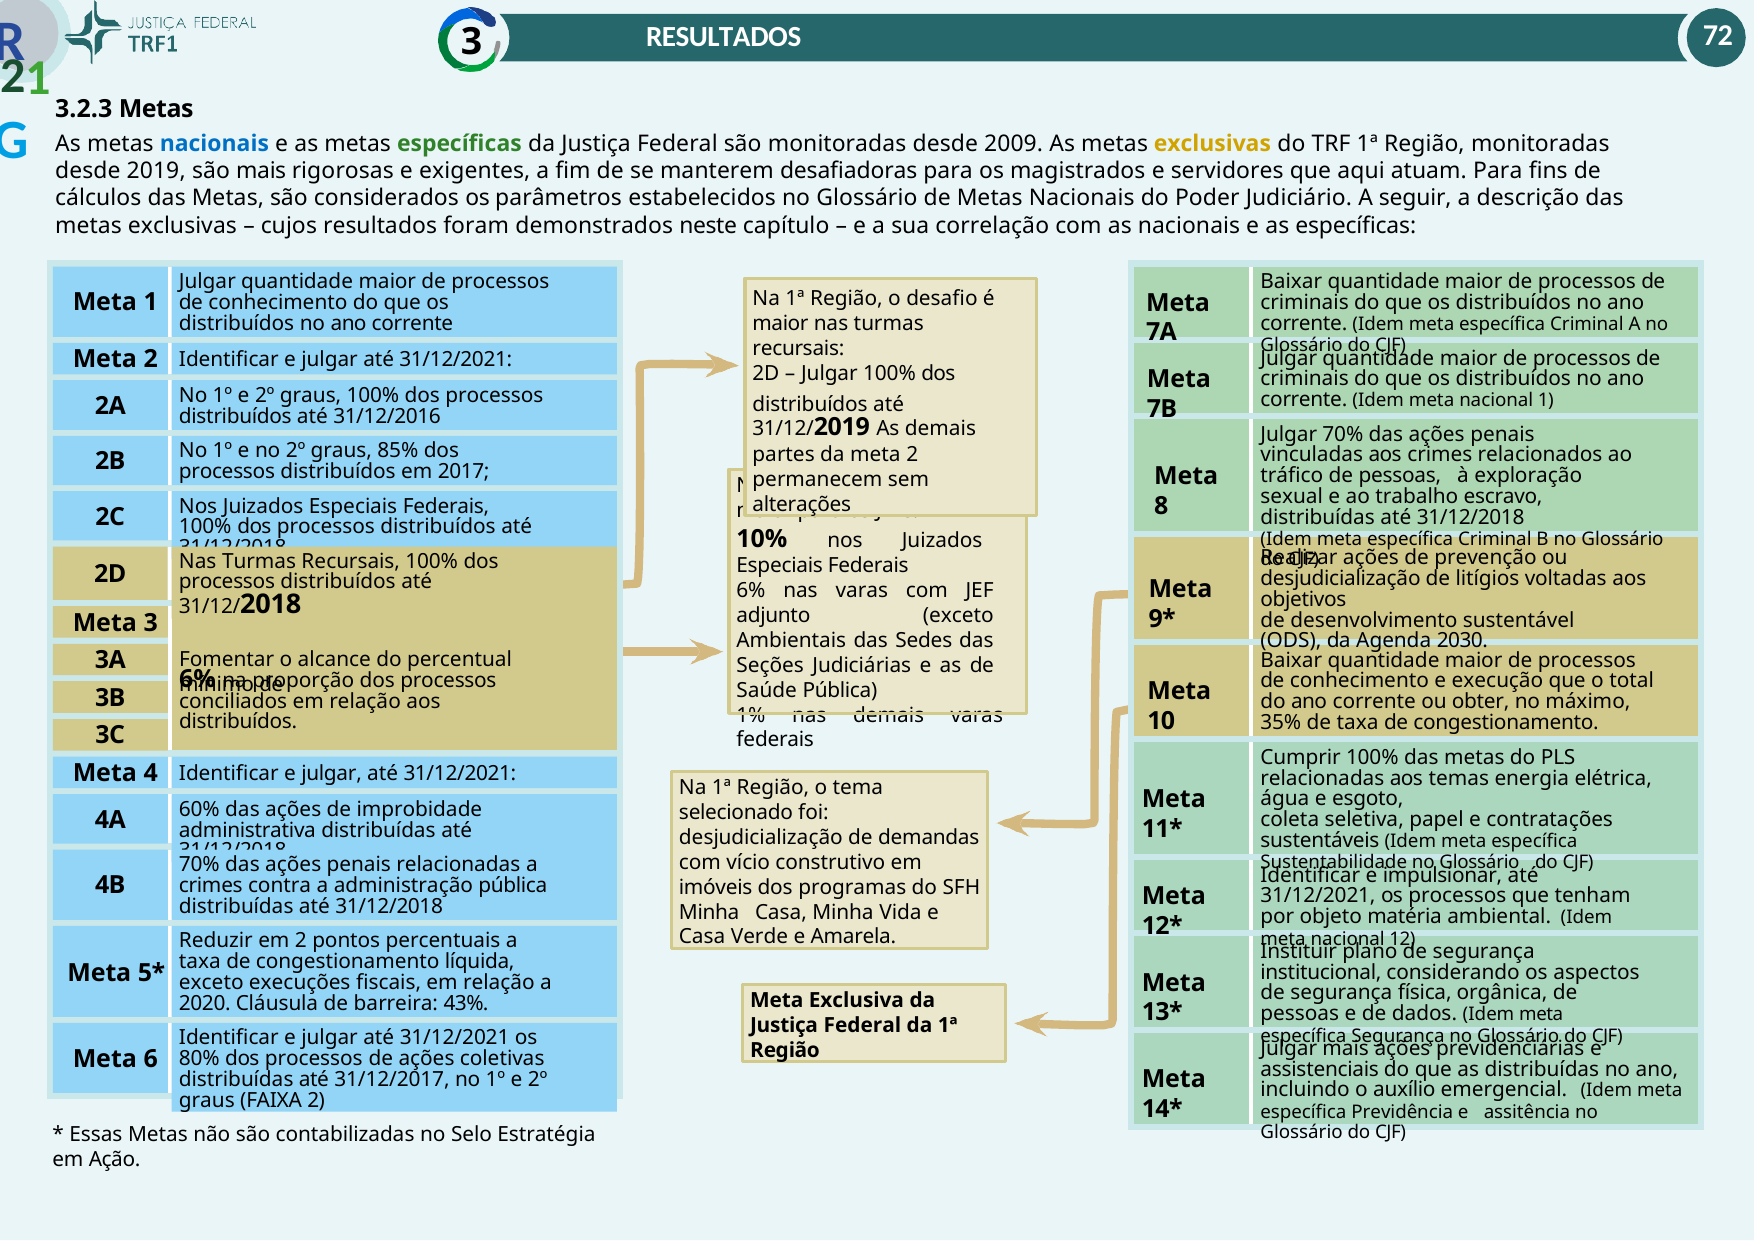

RG
72
3
21
RESULTADOS
3.2.3 Metas
As metas nacionais e as metas específicas da Justiça Federal são monitoradas desde 2009. As metas exclusivas do TRF 1ª Região, monitoradas desde 2019, são mais rigorosas e exigentes, a fim de se manterem desafiadoras para os magistrados e servidores que aqui atuam. Para fins de cálculos das Metas, são considerados os parâmetros estabelecidos no Glossário de Metas Nacionais do Poder Judiciário. A seguir, a descrição das metas exclusivas – cujos resultados foram demonstrados neste capítulo – e a sua correlação com as nacionais e as específicas:
Baixar quantidade maior de processos de criminais do que os distribuídos no ano corrente. (Idem meta específica Criminal A no Glossário do CJF)
Meta 1
Julgar quantidade maior de processos de conhecimento do que os distribuídos no ano corrente
Na 1ª Região, o desafio é maior nas turmas recursais:
2D – Julgar 100% dos
distribuídos até 31/12/2019 As demais partes da meta 2 permanecem sem alterações
Meta 7A
Julgar quantidade maior de processos de criminais do que os distribuídos no ano corrente. (Idem meta nacional 1)
Meta 2
Identificar e julgar até 31/12/2021:
Meta 7B
2A
No 1º e 2º graus, 100% dos processos distribuídos até 31/12/2016
Julgar 70% das ações penais vinculadas aos crimes relacionados ao tráfico de pessoas, à exploração sexual e ao trabalho escravo, distribuídas até 31/12/2018
(Idem meta específica Criminal B no Glossário do CJF)
2B
No 1º e no 2º graus, 85% dos processos distribuídos em 2017;
Meta 8
Na 1ª Região, o desafio é maior para os JEFs:
10% nos Juizados Especiais Federais
6% nas varas com JEF adjunto (exceto Ambientais das Sedes das Seções Judiciárias e as de Saúde Pública)
1% nas demais varas federais
2C
Nos Juizados Especiais Federais, 100% dos processos distribuídos até 31/12/2018
Realizar ações de prevenção ou desjudicialização de litígios voltadas aos objetivos
de desenvolvimento sustentável (ODS), da Agenda 2030.
2D
Nas Turmas Recursais, 100% dos processos distribuídos até 31/12/2018
Meta 9*
Meta 3
3A
Fomentar o alcance do percentual mínimo de
Baixar quantidade maior de processos de conhecimento e execução que o total do ano corrente ou obter, no máximo, 35% de taxa de congestionamento.
6% na proporção dos processos conciliados em relação aos distribuídos.
Meta 10
3B
3C
Cumprir 100% das metas do PLS relacionadas aos temas energia elétrica, água e esgoto,
coleta seletiva, papel e contratações sustentáveis (Idem meta específica Sustentabilidade no Glossário do CJF)
Meta 4
Identificar e julgar, até 31/12/2021:
Na 1ª Região, o tema selecionado foi: desjudicialização de demandas com vício construtivo em imóveis dos programas do SFH Minha Casa, Minha Vida e Casa Verde e Amarela.
Meta 11*
4A
60% das ações de improbidade administrativa distribuídas até 31/12/2018
4B
70% das ações penais relacionadas a crimes contra a administração pública
distribuídas até 31/12/2018
Identificar e impulsionar, até 31/12/2021, os processos que tenham por objeto matéria ambiental. (Idem meta nacional 12)
Meta 12*
Meta 5*
Reduzir em 2 pontos percentuais a taxa de congestionamento líquida,
exceto execuções fiscais, em relação a 2020. Cláusula de barreira: 43%.
Instituir plano de segurança institucional, considerando os aspectos de segurança física, orgânica, de pessoas e de dados. (Idem meta específica Segurança no Glossário do CJF)
Meta 13*
Meta Exclusiva da Justiça Federal da 1ª Região
Meta 6
Identificar e julgar até 31/12/2021 os 80% dos processos de ações coletivas distribuídas até 31/12/2017, no 1º e 2º graus (FAIXA 2)
Julgar mais ações previdenciárias e assistenciais do que as distribuídas no ano, incluindo o auxílio emergencial. (Idem meta específica Previdência e assitência no Glossário do CJF)
Meta 14*
* Essas Metas não são contabilizadas no Selo Estratégia em Ação.